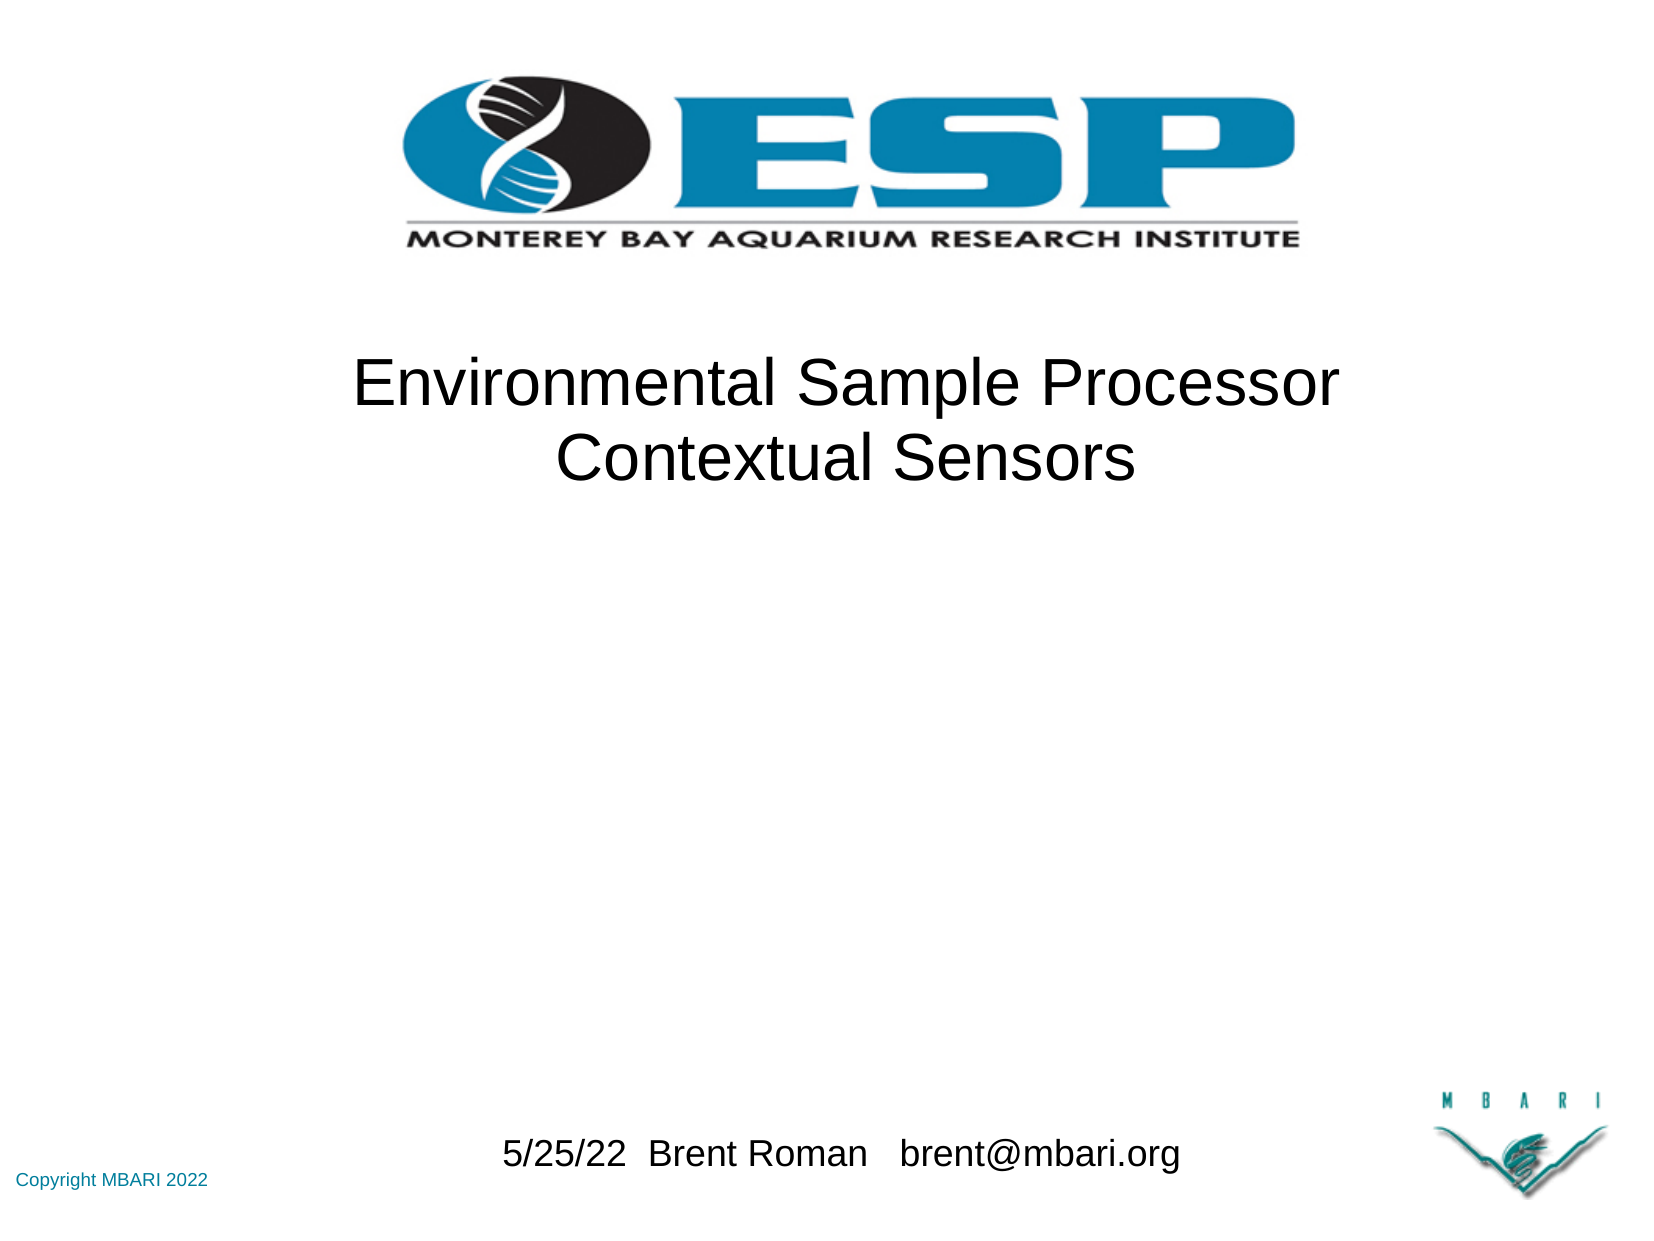

Environmental Sample Processor
Contextual Sensors
5/25/22 Brent Roman brent@mbari.org